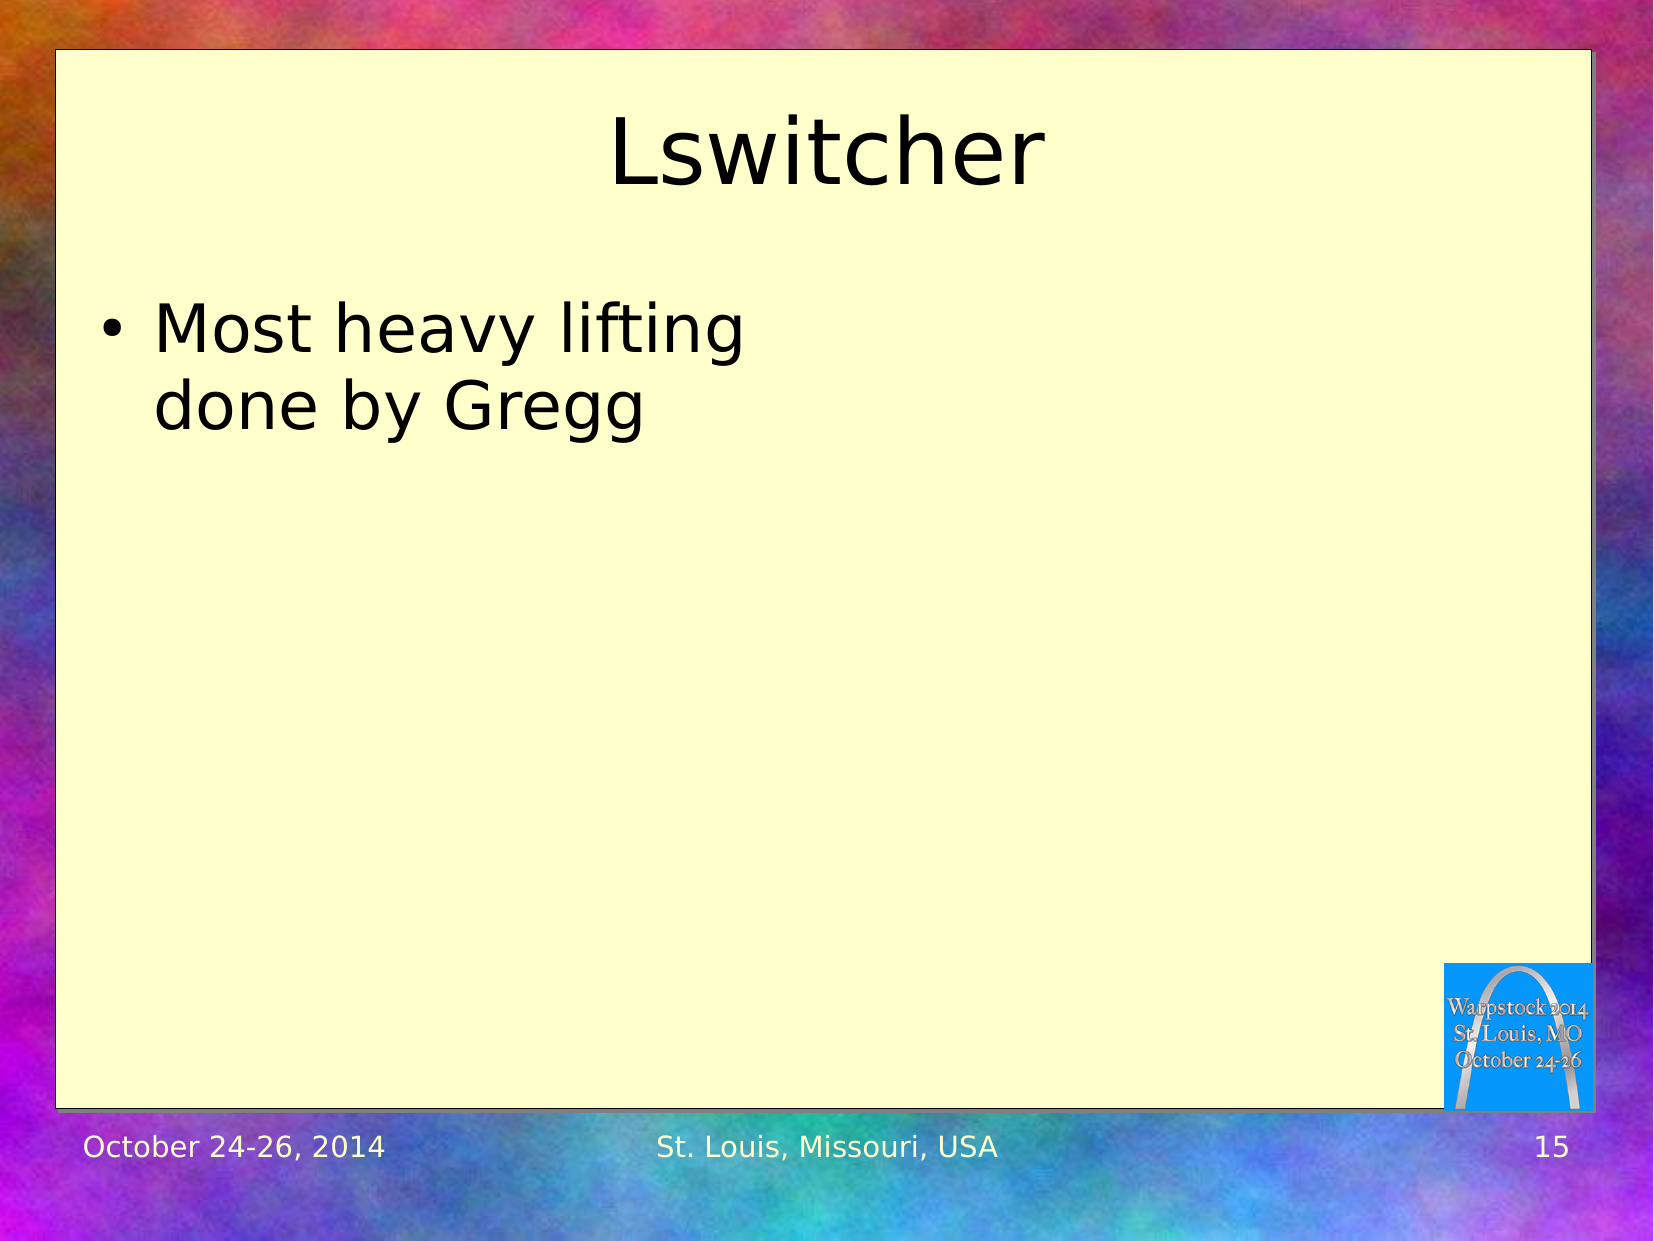

# Lswitcher
Most heavy lifting done by Gregg
October 24-26, 2014
St. Louis, Missouri, USA
15